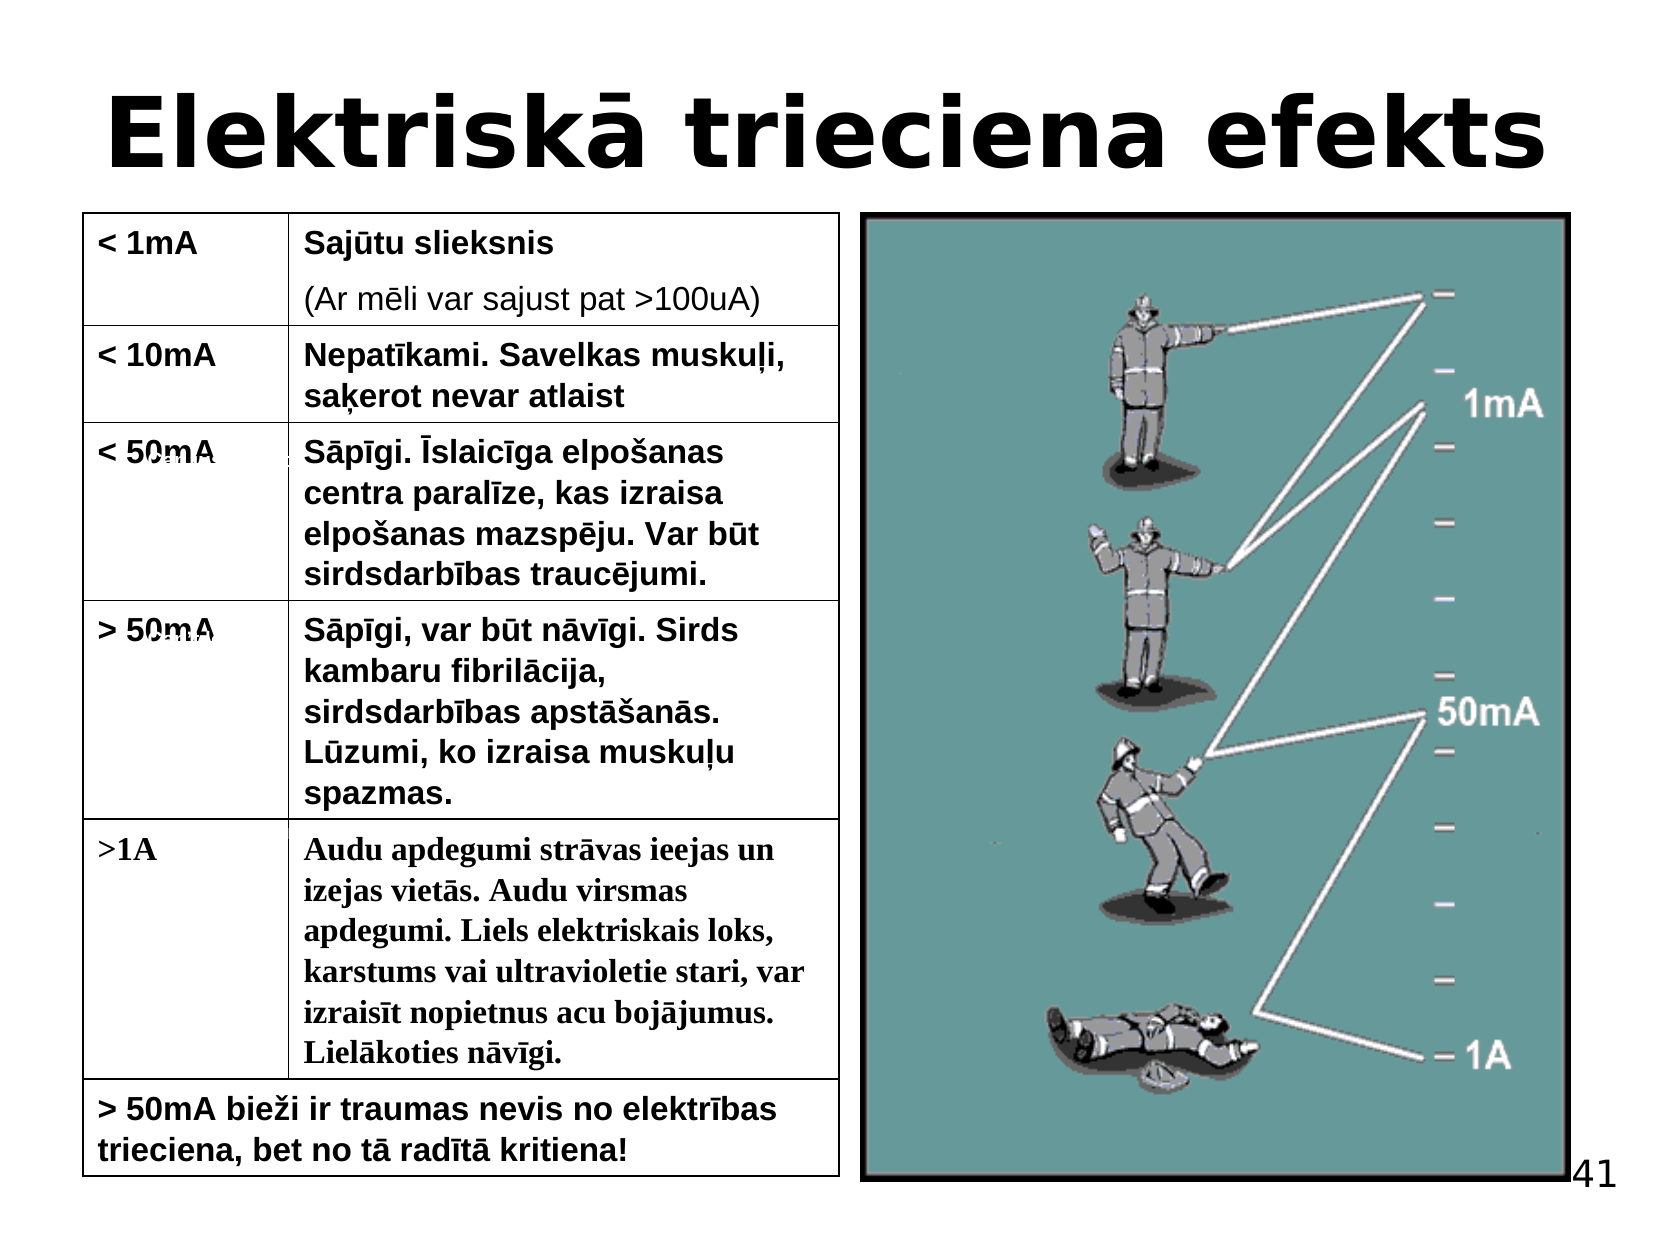

# Elektriskā trieciena efekts
| < 1mA | Sajūtu slieksnis (Ar mēli var sajust pat >100uA) |
| --- | --- |
| < 10mA | Nepatīkami. Savelkas muskuļi, saķerot nevar atlaist |
| < 50mA | Sāpīgi. Īslaicīga elpošanas centra paralīze, kas izraisa elpošanas mazspēju. Var būt sirdsdarbības traucējumi. |
| > 50mA | Sāpīgi, var būt nāvīgi. Sirds kambaru fibrilācija, sirdsdarbības apstāšanās. Lūzumi, ko izraisa muskuļu spazmas. |
| >1A | Audu apdegumi strāvas ieejas un izejas vietās. Audu virsmas apdegumi. Liels elektriskais loks, karstums vai ultravioletie stari, var izraisīt nopietnus acu bojājumus. Lielākoties nāvīgi. |
| > 50mA bieži ir traumas nevis no elektrības trieciena, bet no tā radītā kritiena! | |
Can just feel it
Can’t let go
Increasing pain
Probably fatal